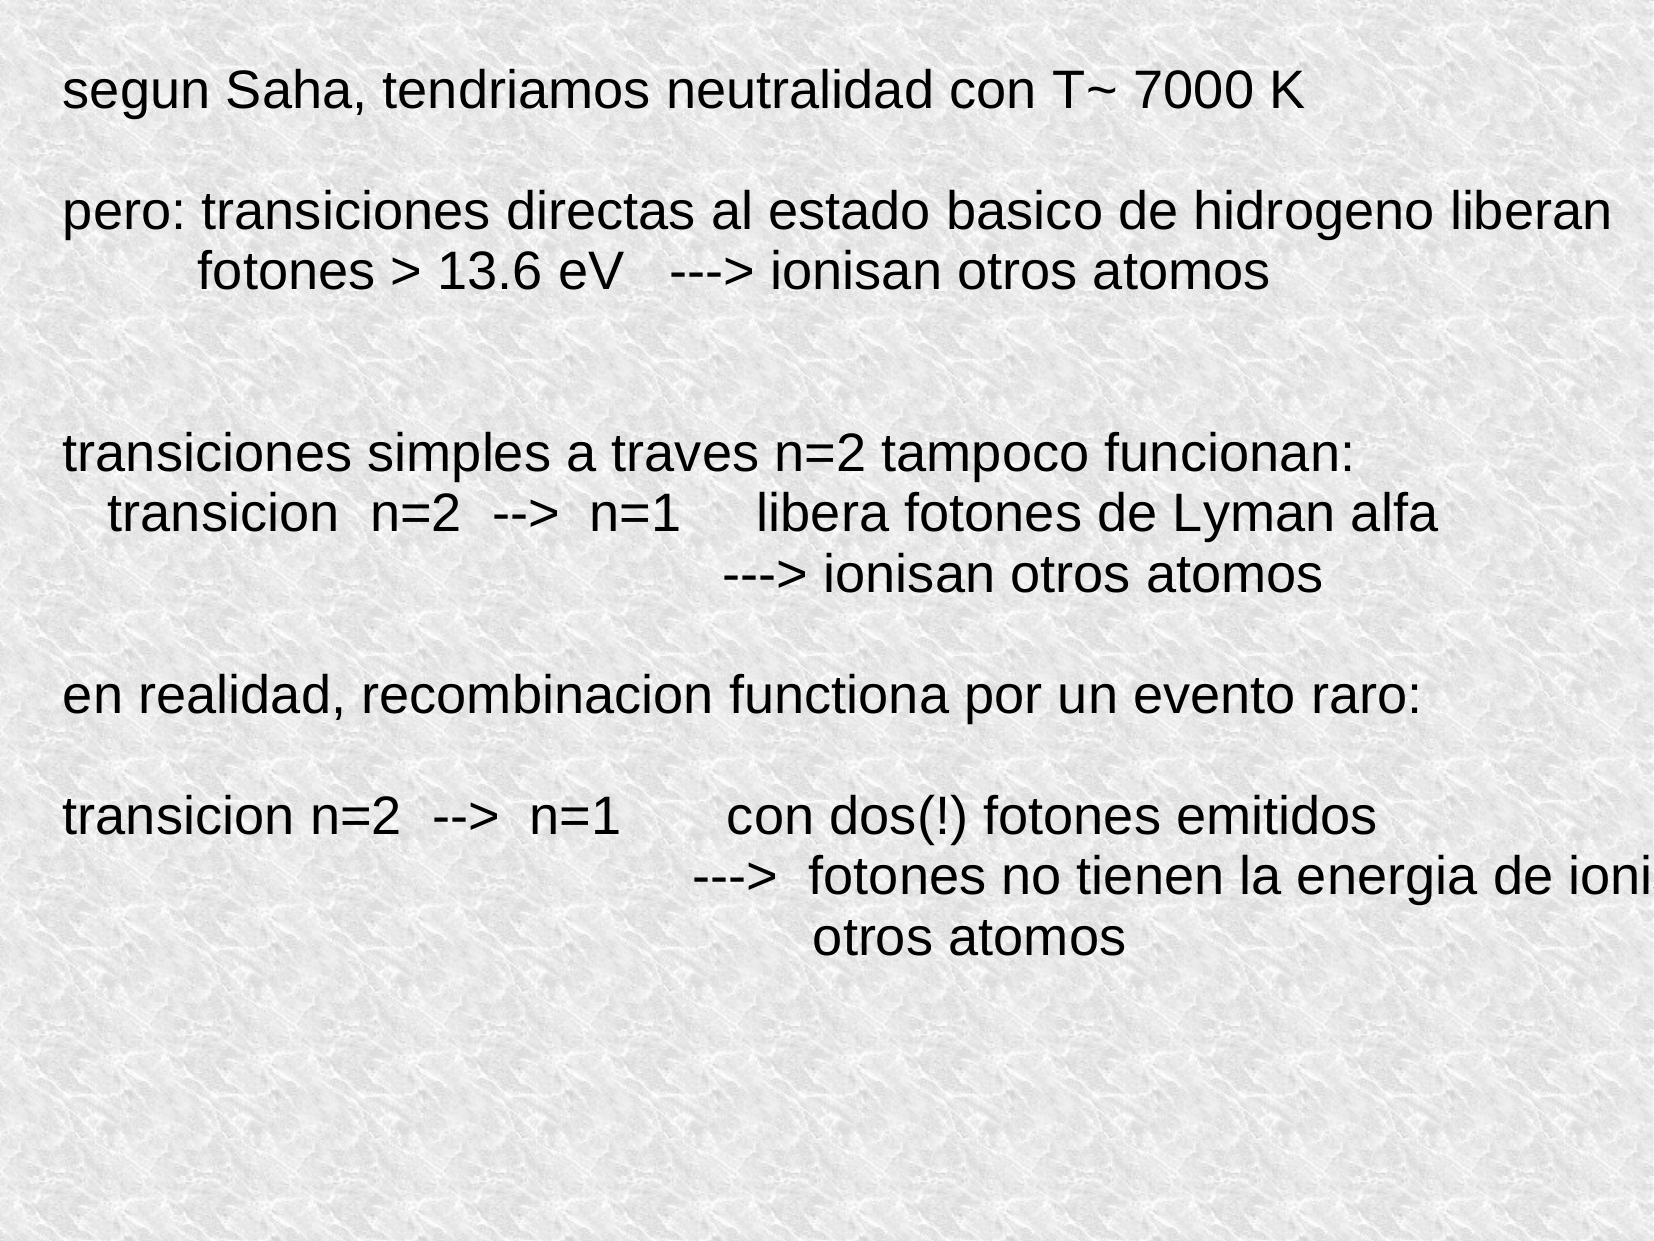

segun Saha, tendriamos neutralidad con T~ 7000 K
pero: transiciones directas al estado basico de hidrogeno liberan
 fotones > 13.6 eV ---> ionisan otros atomos
transiciones simples a traves n=2 tampoco funcionan:
 transicion n=2 --> n=1 libera fotones de Lyman alfa
 ---> ionisan otros atomos
en realidad, recombinacion functiona por un evento raro:
transicion n=2 --> n=1 con dos(!) fotones emitidos
 ---> fotones no tienen la energia de ionisar
 otros atomos